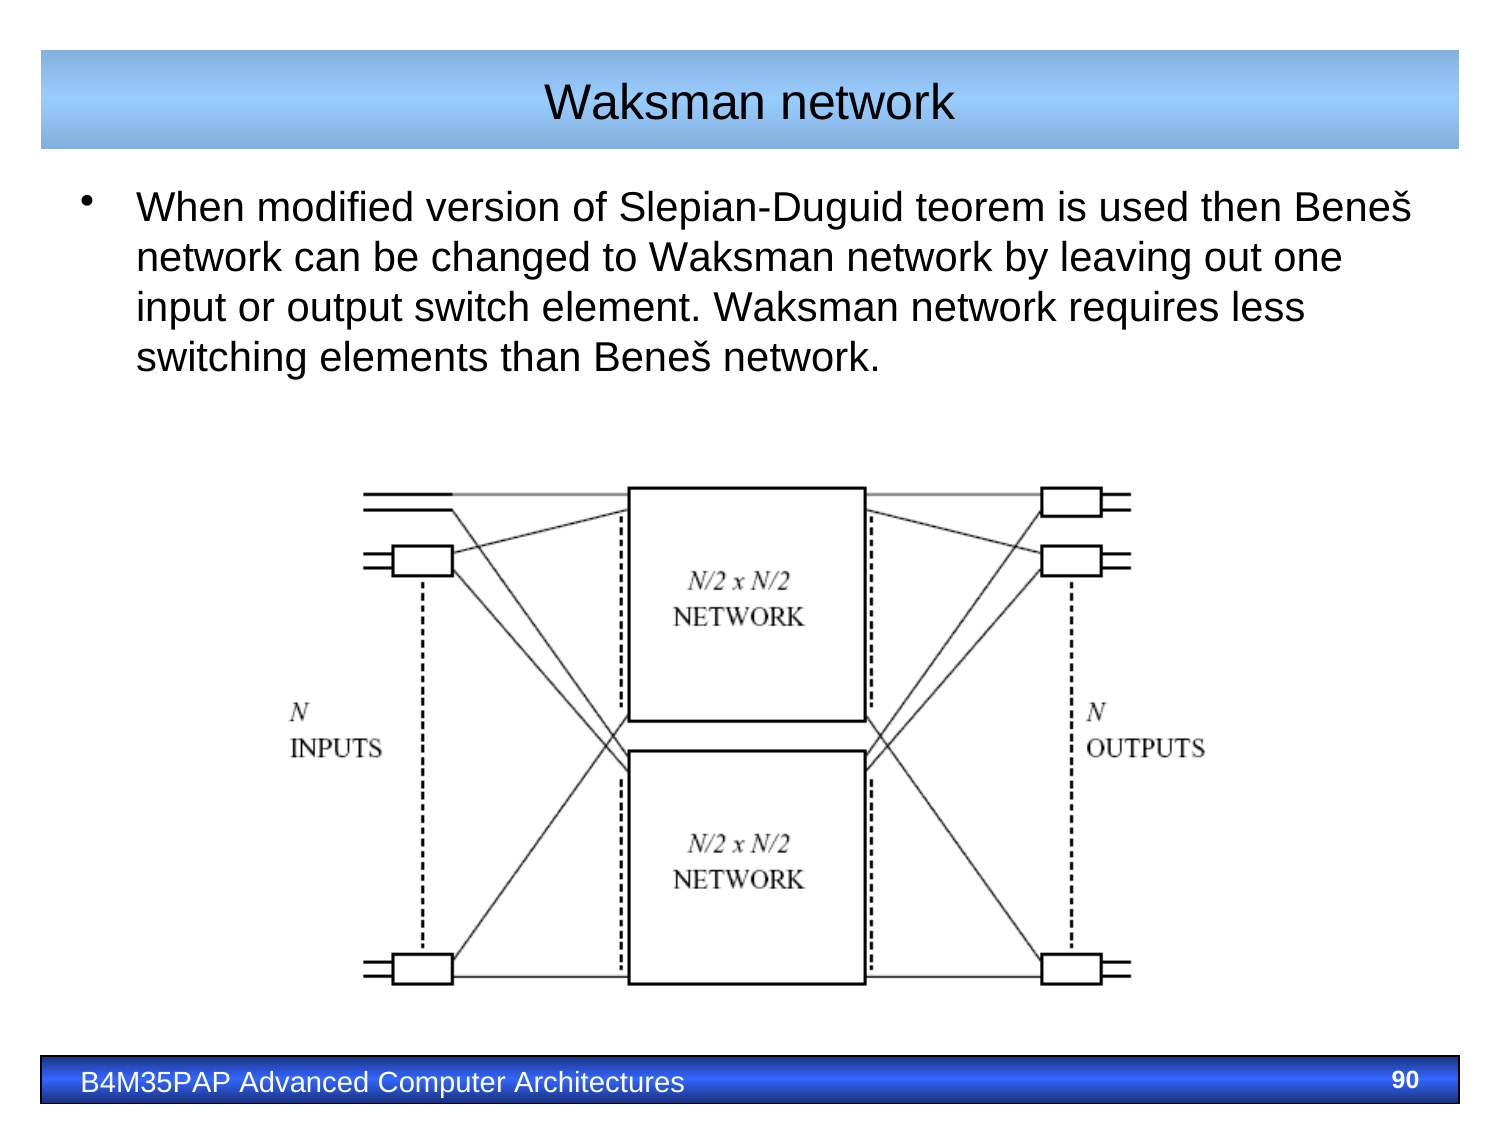

# Waksman network
When modified version of Slepian-Duguid teorem is used then Beneš network can be changed to Waksman network by leaving out one input or output switch element. Waksman network requires less switching elements than Beneš network.